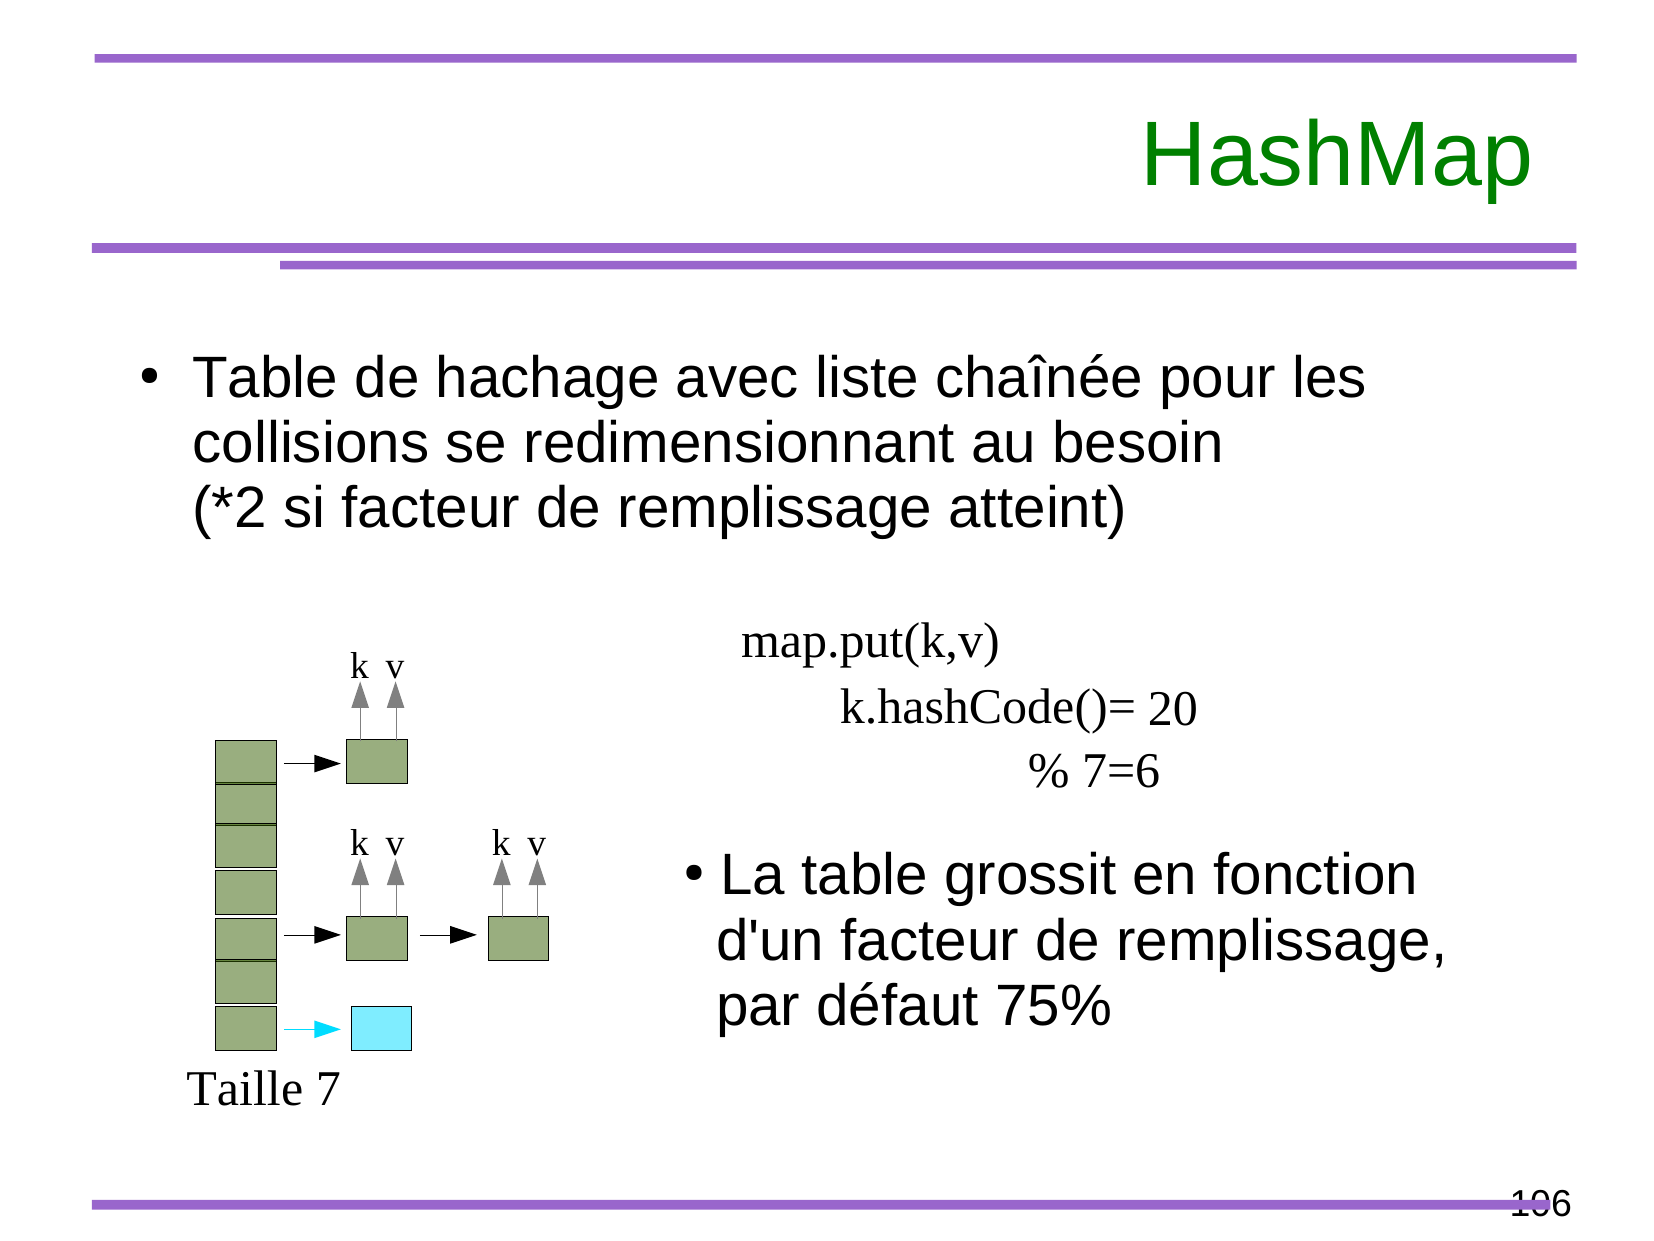

# HashMap
Table de hachage avec liste chaînée pour les collisions se redimensionnant au besoin
(*2 si facteur de remplissage atteint)
map.put(k,v)
k.hashCode()=
20
% 7=6
k
v
k
v
k
v
Taille 7
 La table grossit en fonction
 d'un facteur de remplissage,
 par défaut 75%